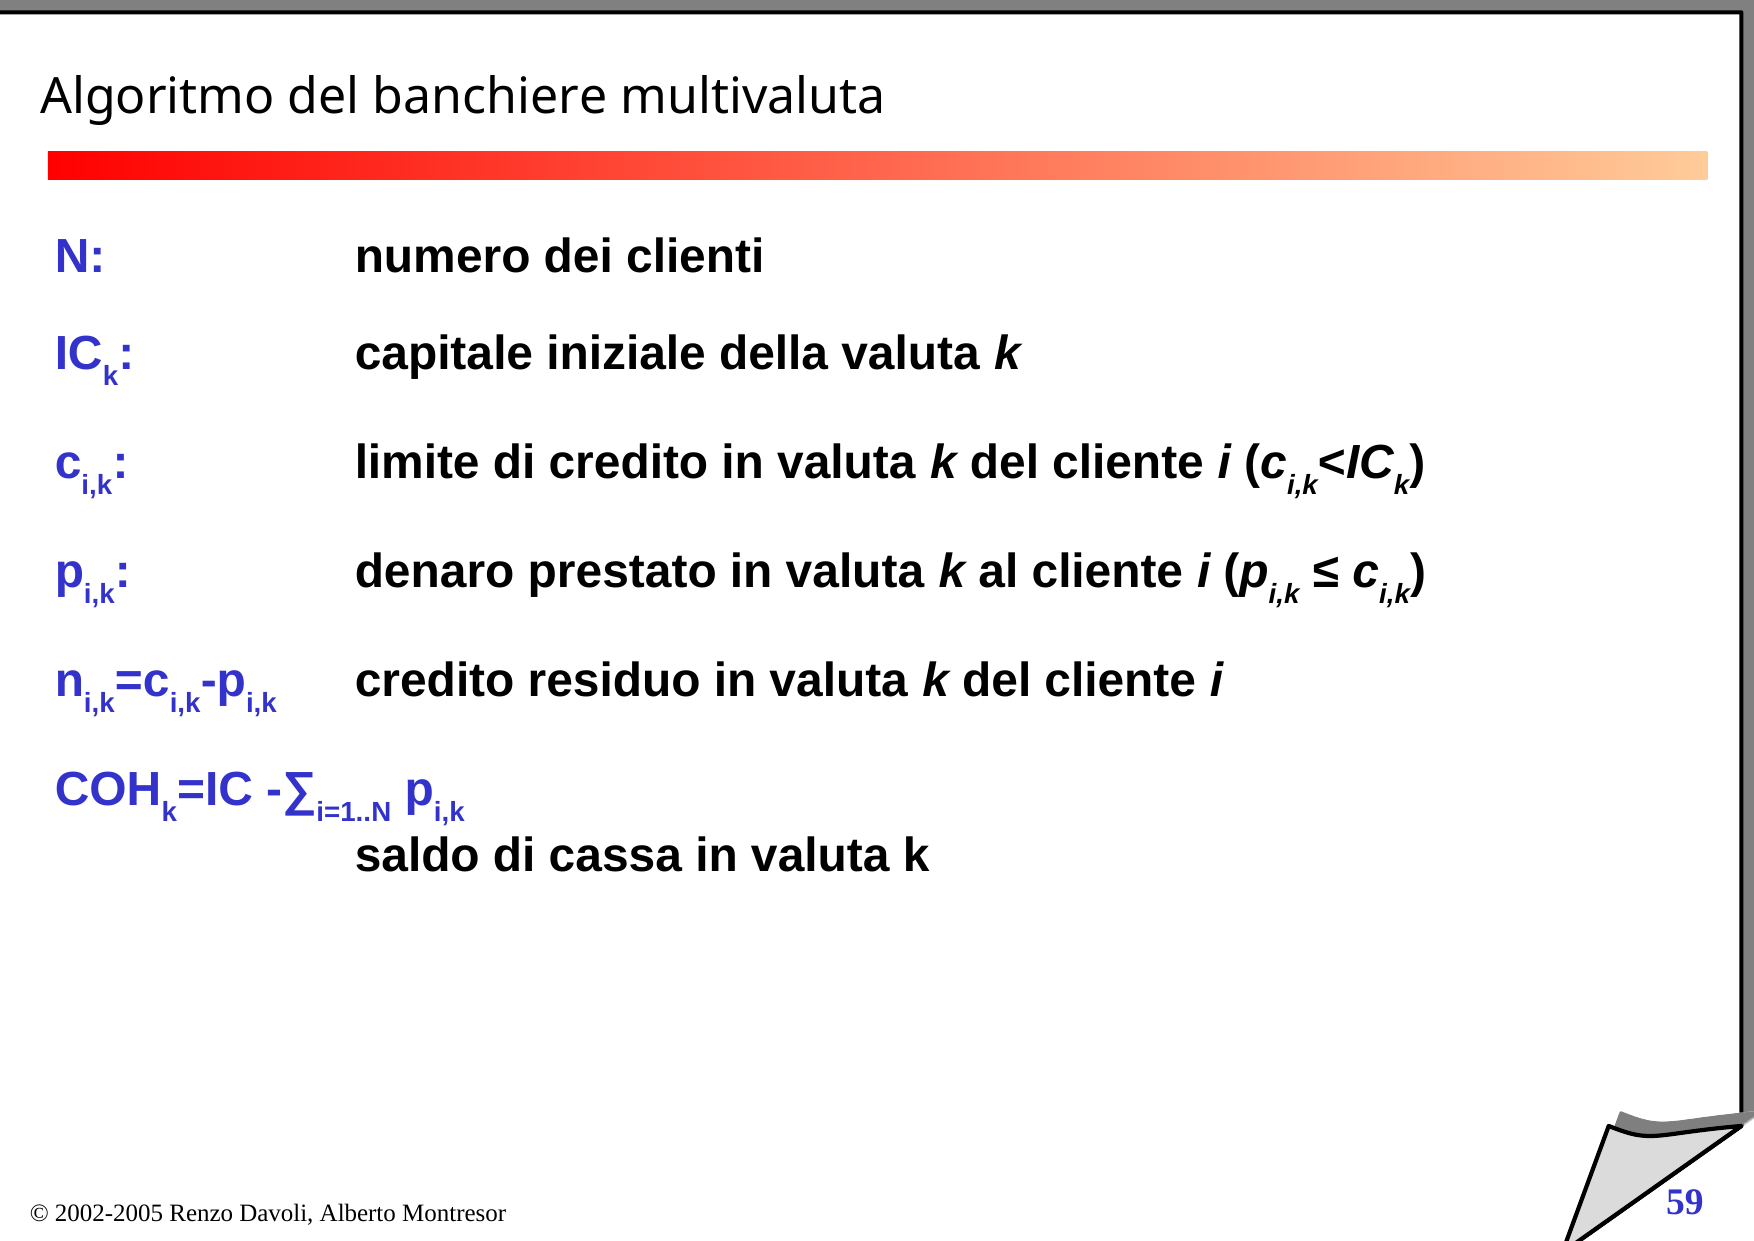

# Algoritmo del banchiere multivaluta
N:		numero dei clienti
ICk:		capitale iniziale della valuta k
ci,k:		limite di credito in valuta k del cliente i (ci,k<ICk)
pi,k:		denaro prestato in valuta k al cliente i (pi,k ≤ ci,k)
ni,k=ci,k-pi,k	credito residuo in valuta k del cliente i
COHk=IC -∑i=1..N pi,k
		saldo di cassa in valuta k